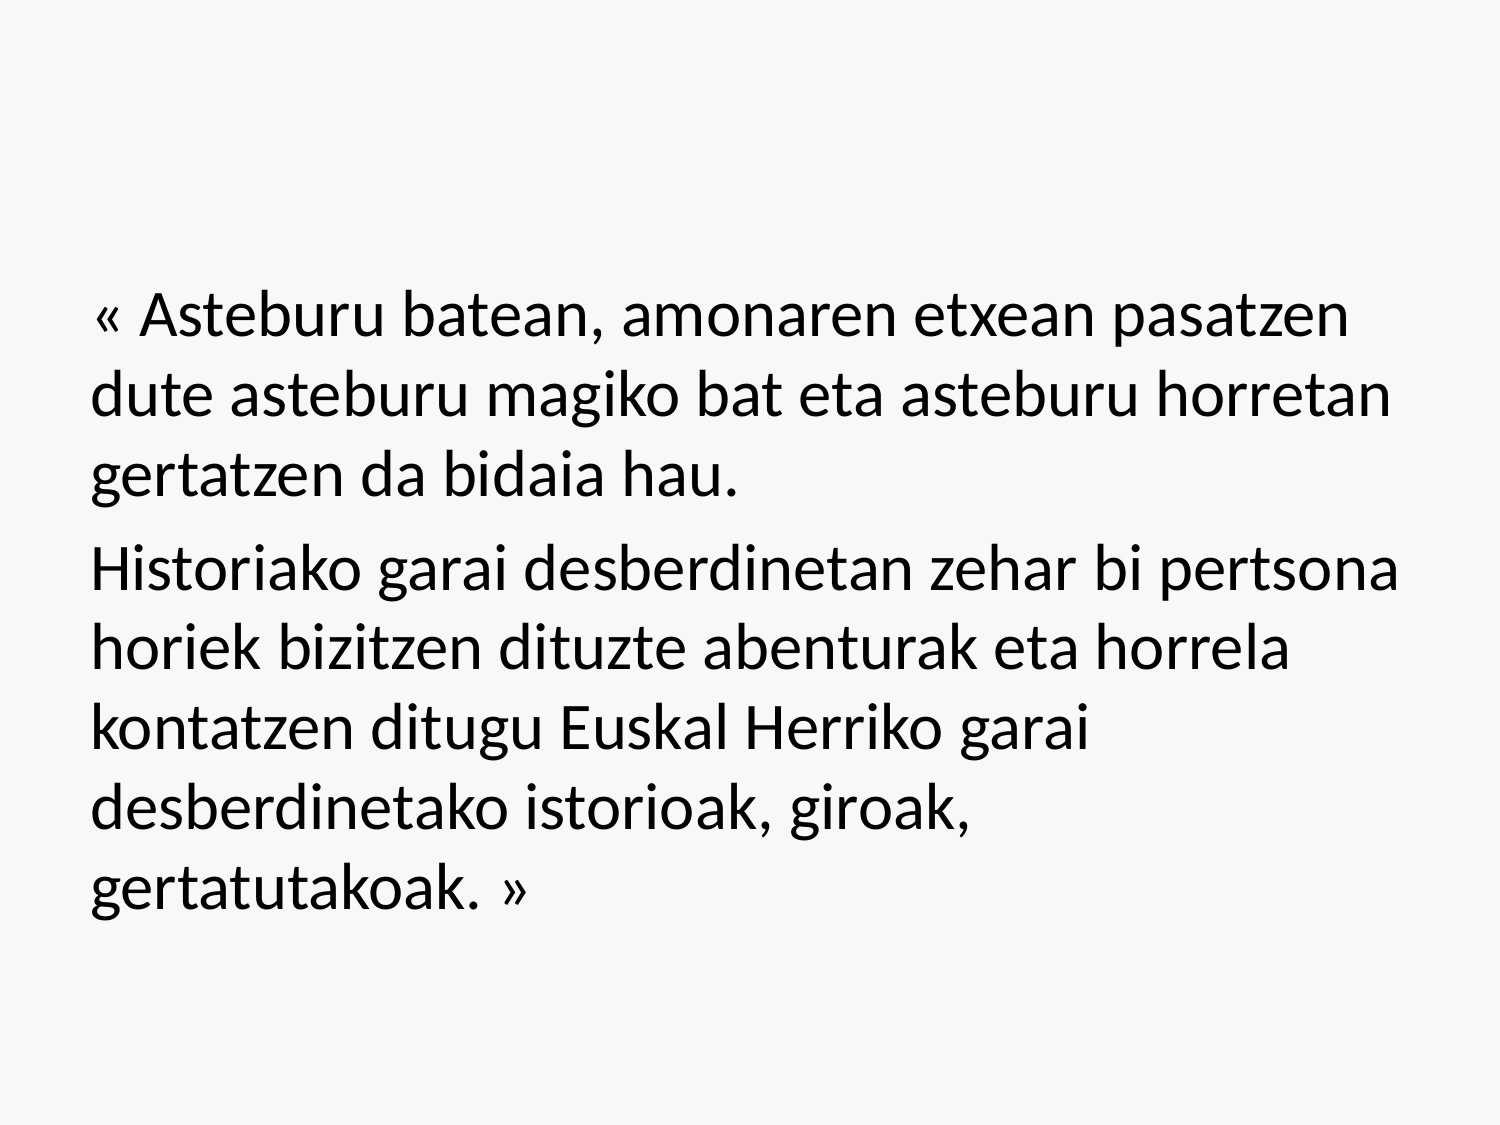

# « Asteburu batean, amonaren etxean pasatzen dute asteburu magiko bat eta asteburu horretan gertatzen da bidaia hau.
Historiako garai desberdinetan zehar bi pertsona horiek bizitzen dituzte abenturak eta horrela kontatzen ditugu Euskal Herriko garai desberdinetako istorioak, giroak, gertatutakoak. »